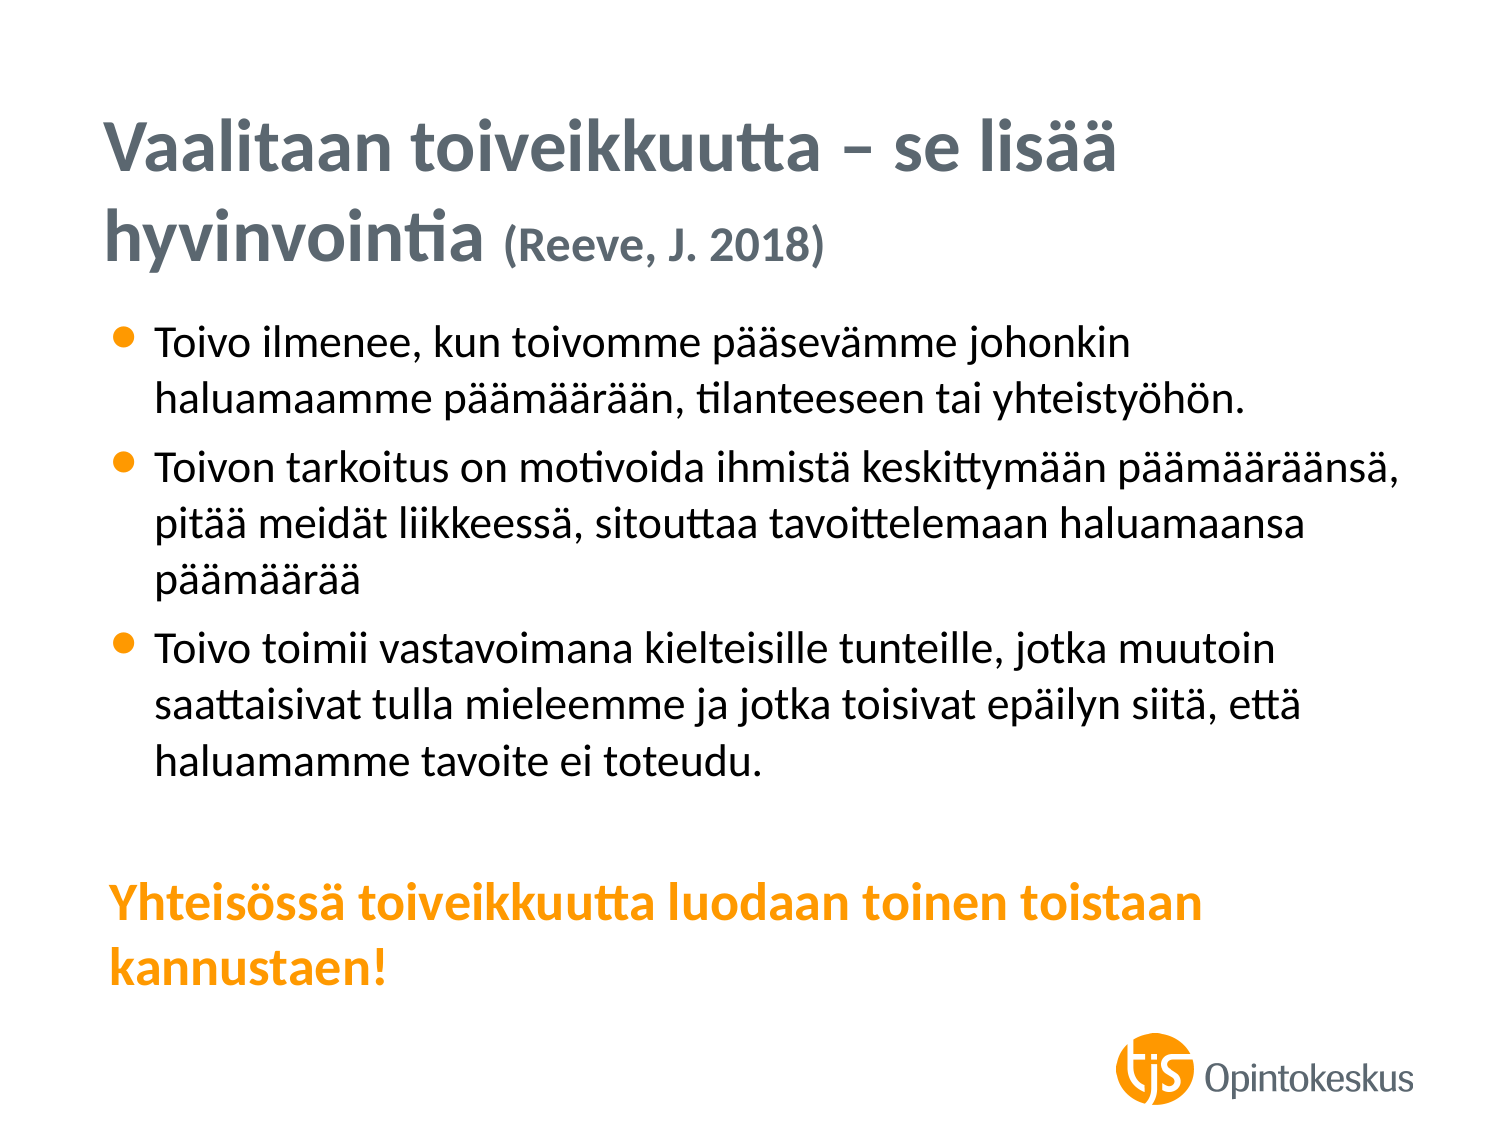

Vaalitaan toiveikkuutta – se lisää hyvinvointia (Reeve, J. 2018)
# Toivo ilmenee, kun toivomme pääsevämme johonkin haluamaamme päämäärään, tilanteeseen tai yhteistyöhön.
Toivon tarkoitus on motivoida ihmistä keskittymään päämääräänsä, pitää meidät liikkeessä, sitouttaa tavoittelemaan haluamaansa päämäärää
Toivo toimii vastavoimana kielteisille tunteille, jotka muutoin saattaisivat tulla mieleemme ja jotka toisivat epäilyn siitä, että haluamamme tavoite ei toteudu.
Yhteisössä toiveikkuutta luodaan toinen toistaan kannustaen!